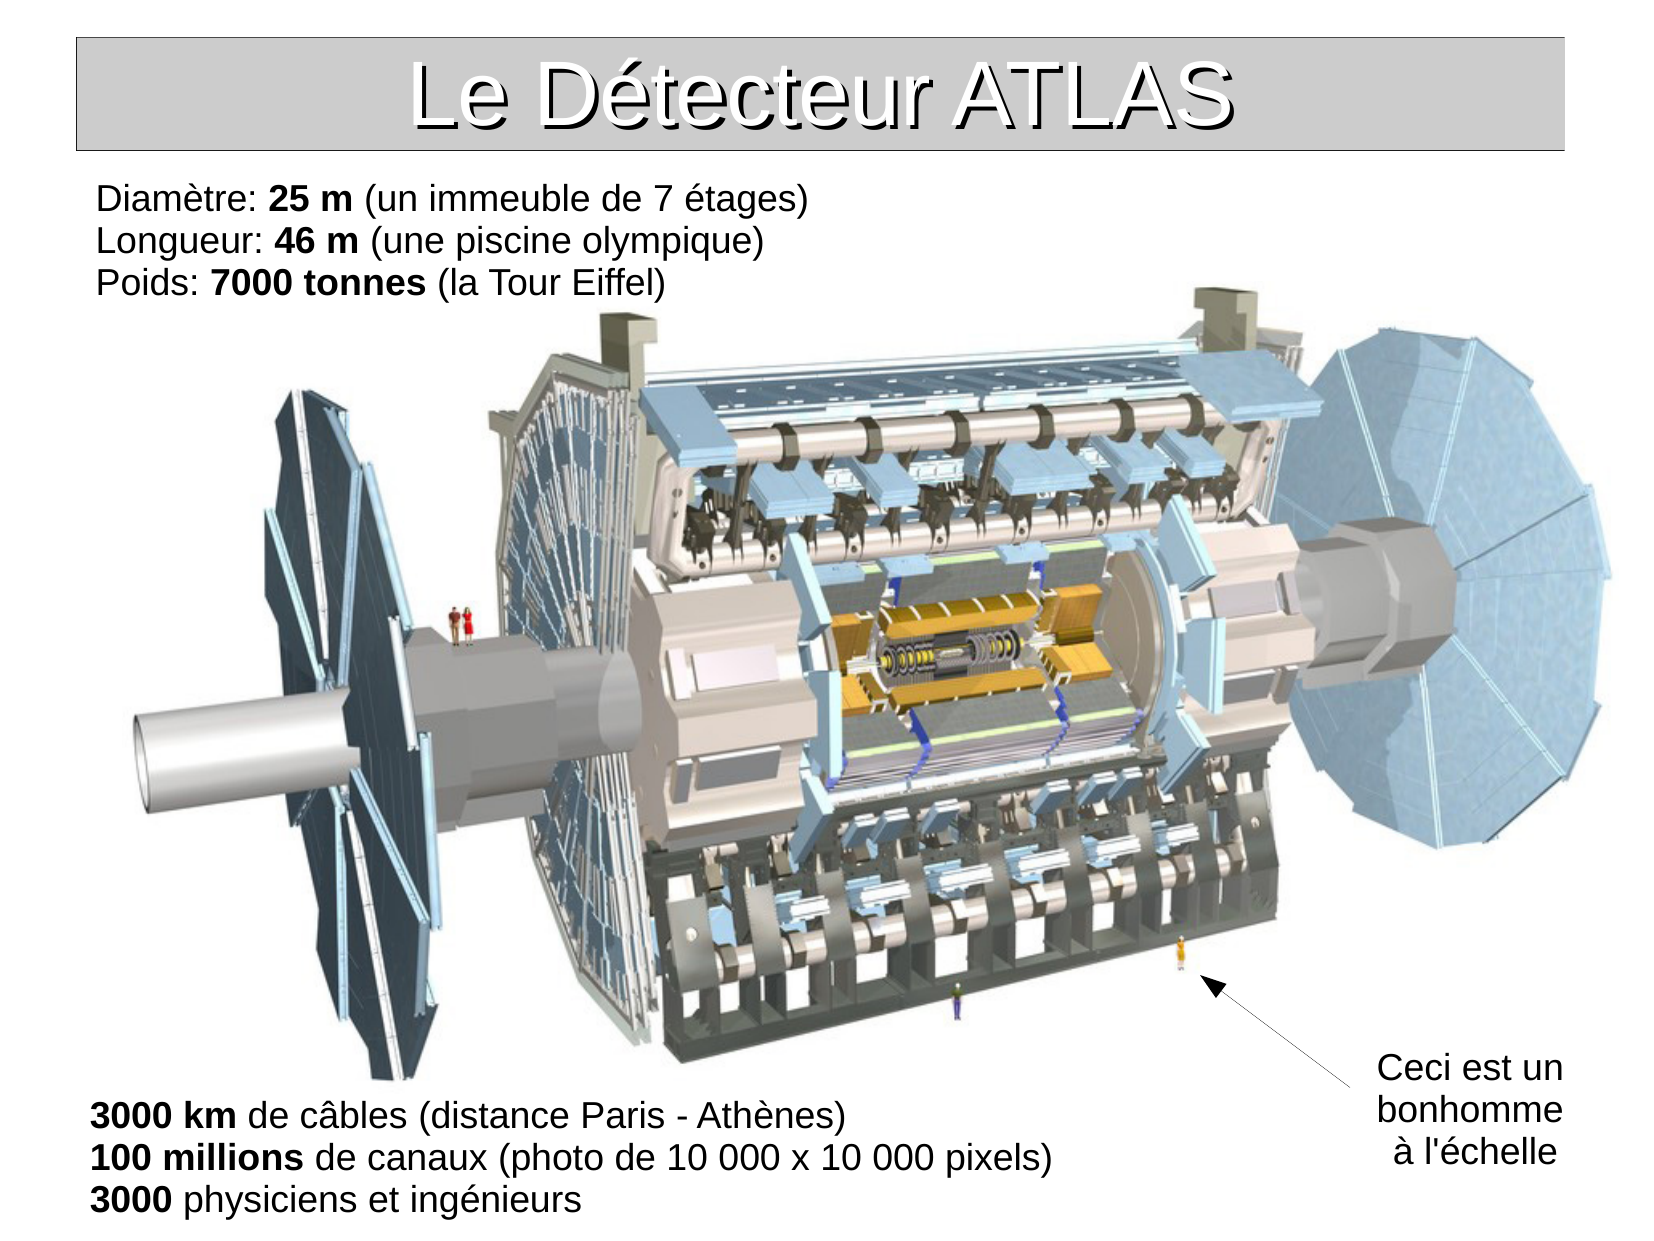

# Le Détecteur ATLAS
Diamètre: 25 m (un immeuble de 7 étages)
Longueur: 46 m (une piscine olympique)
Poids: 7000 tonnes (la Tour Eiffel)
Ceci est un
bonhomme
à l'échelle
3000 km de câbles (distance Paris - Athènes)
100 millions de canaux (photo de 10 000 x 10 000 pixels)
3000 physiciens et ingénieurs